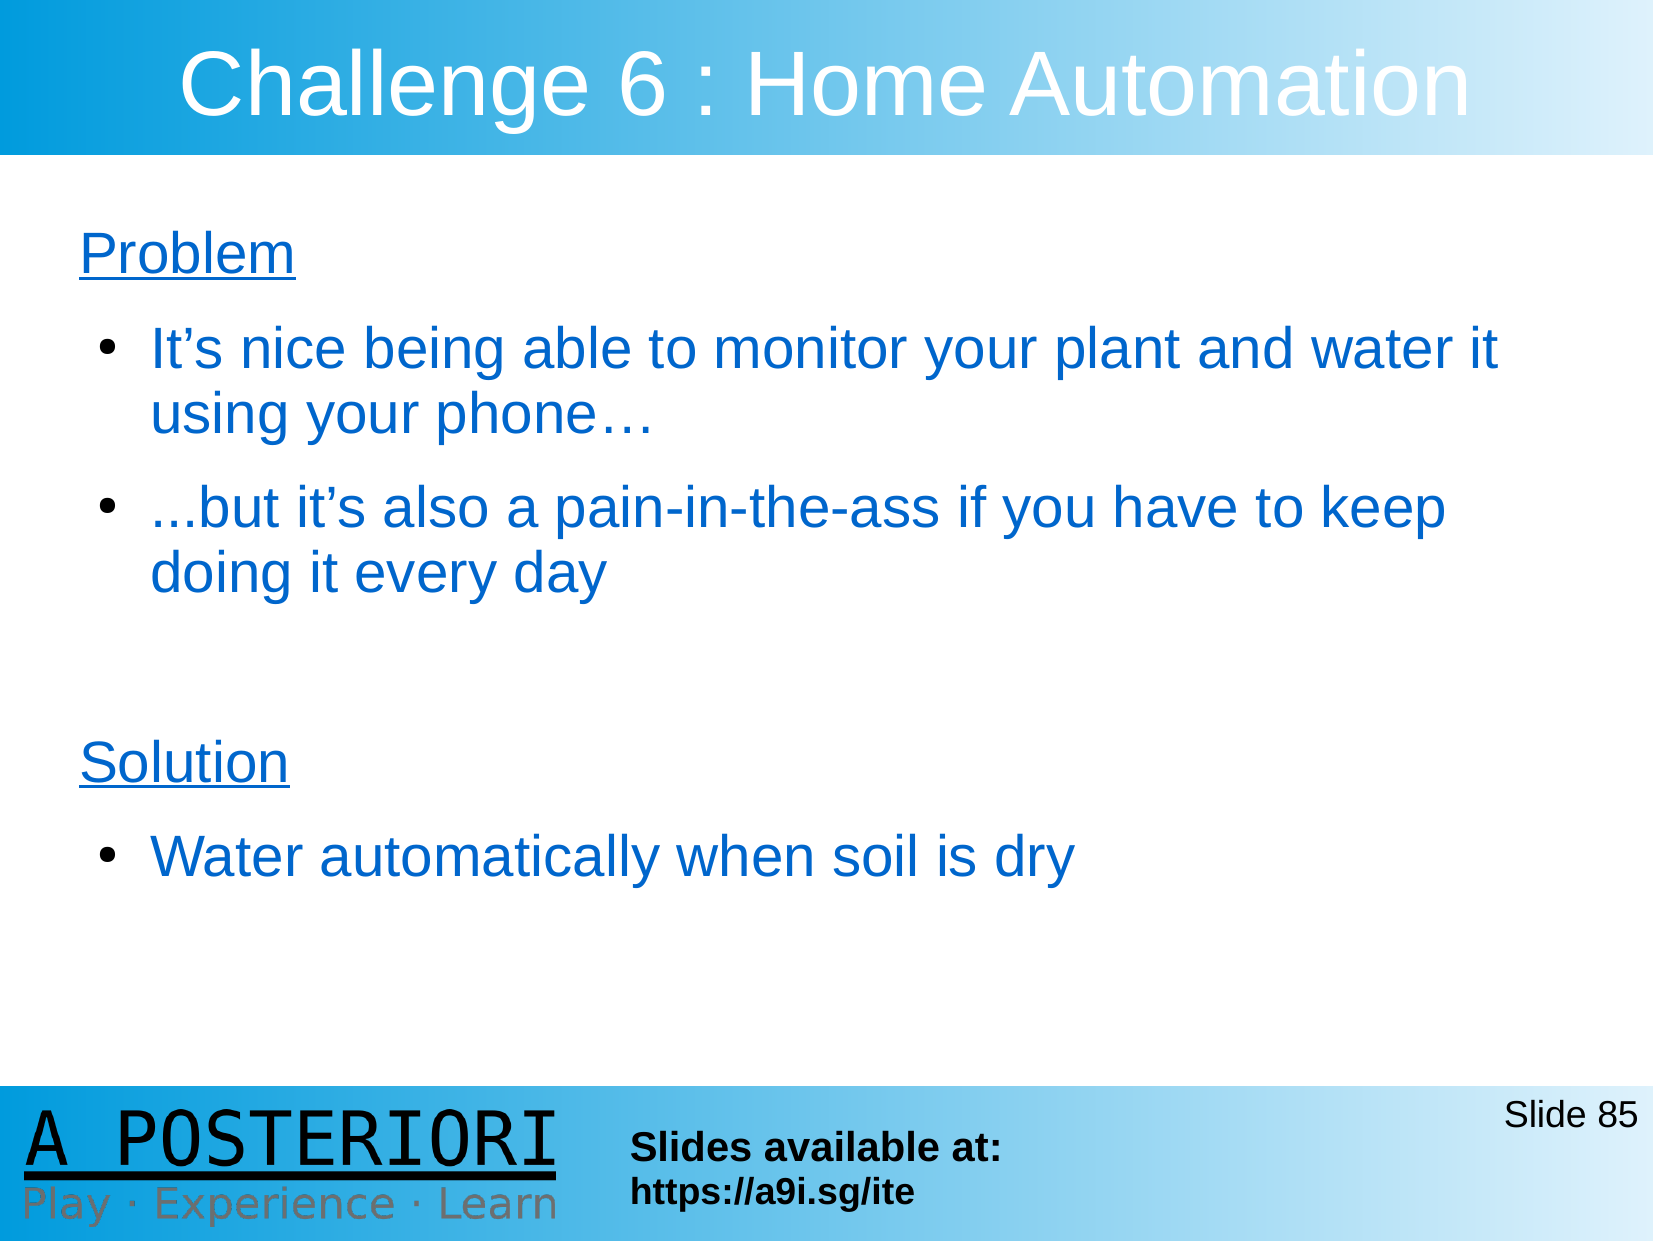

# Challenge 6 : Home Automation
Problem
It’s nice being able to monitor your plant and water it using your phone…
...but it’s also a pain-in-the-ass if you have to keep doing it every day
Solution
Water automatically when soil is dry